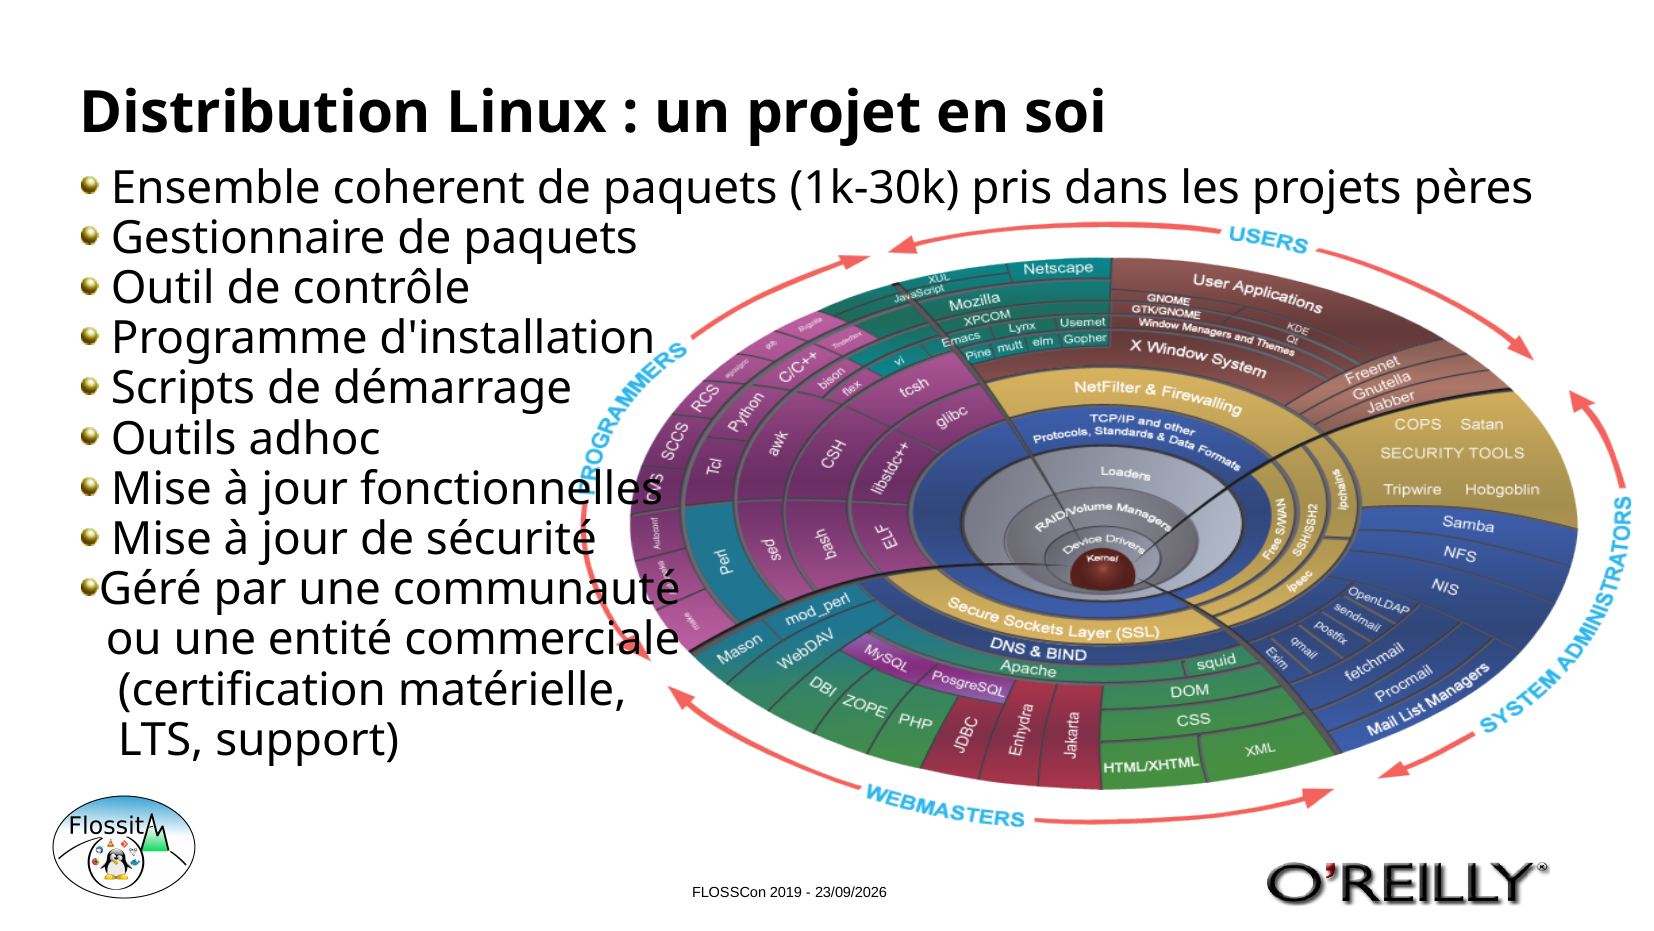

Distribution Linux : un projet en soi
 Ensemble coherent de paquets (1k-30k) pris dans les projets pères
 Gestionnaire de paquets
 Outil de contrôle
 Programme d'installation
 Scripts de démarrage
 Outils adhoc
 Mise à jour fonctionnelles
 Mise à jour de sécurité
Géré par une communauté
 ou une entité commerciale
 (certification matérielle,
 LTS, support)